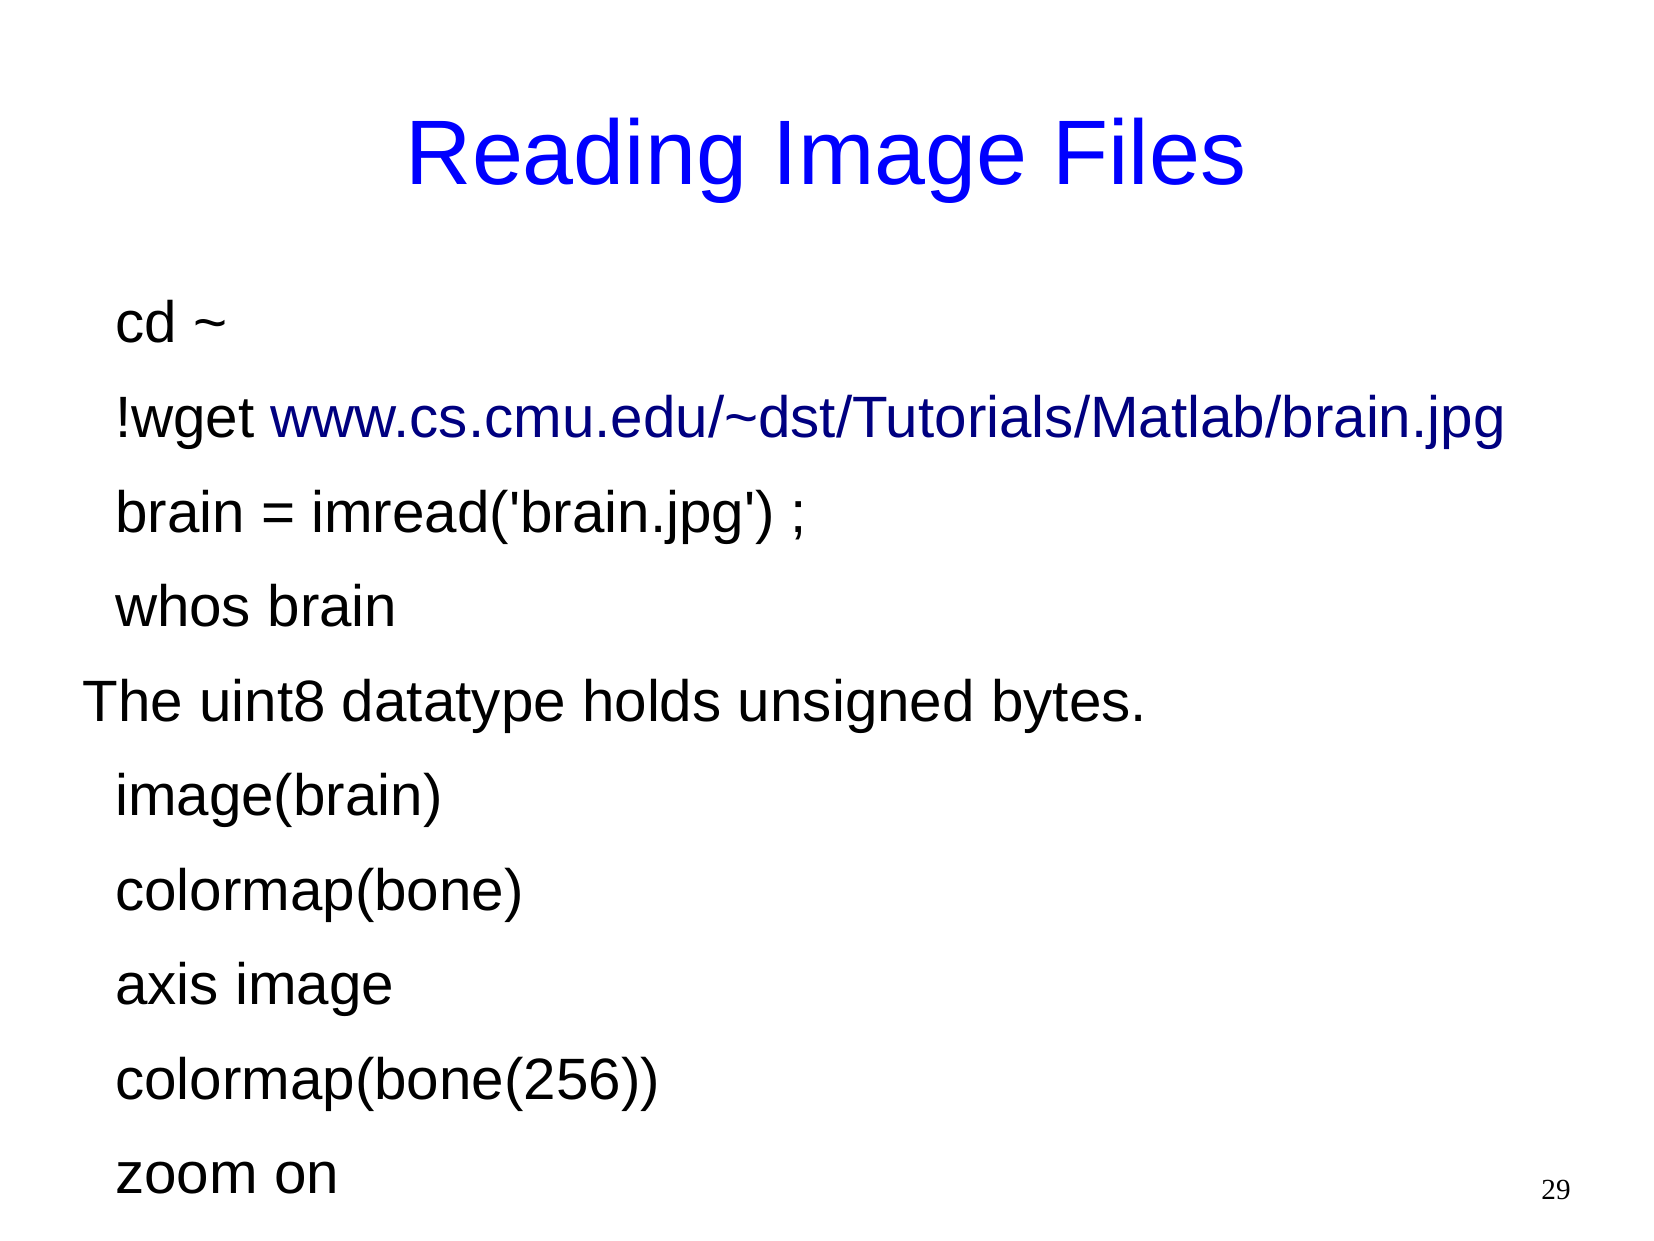

# Reading Image Files
 cd ~
 !wget www.cs.cmu.edu/~dst/Tutorials/Matlab/brain.jpg
 brain = imread('brain.jpg') ;
 whos brain
The uint8 datatype holds unsigned bytes.
 image(brain)
 colormap(bone)
 axis image
 colormap(bone(256))
 zoom on
29